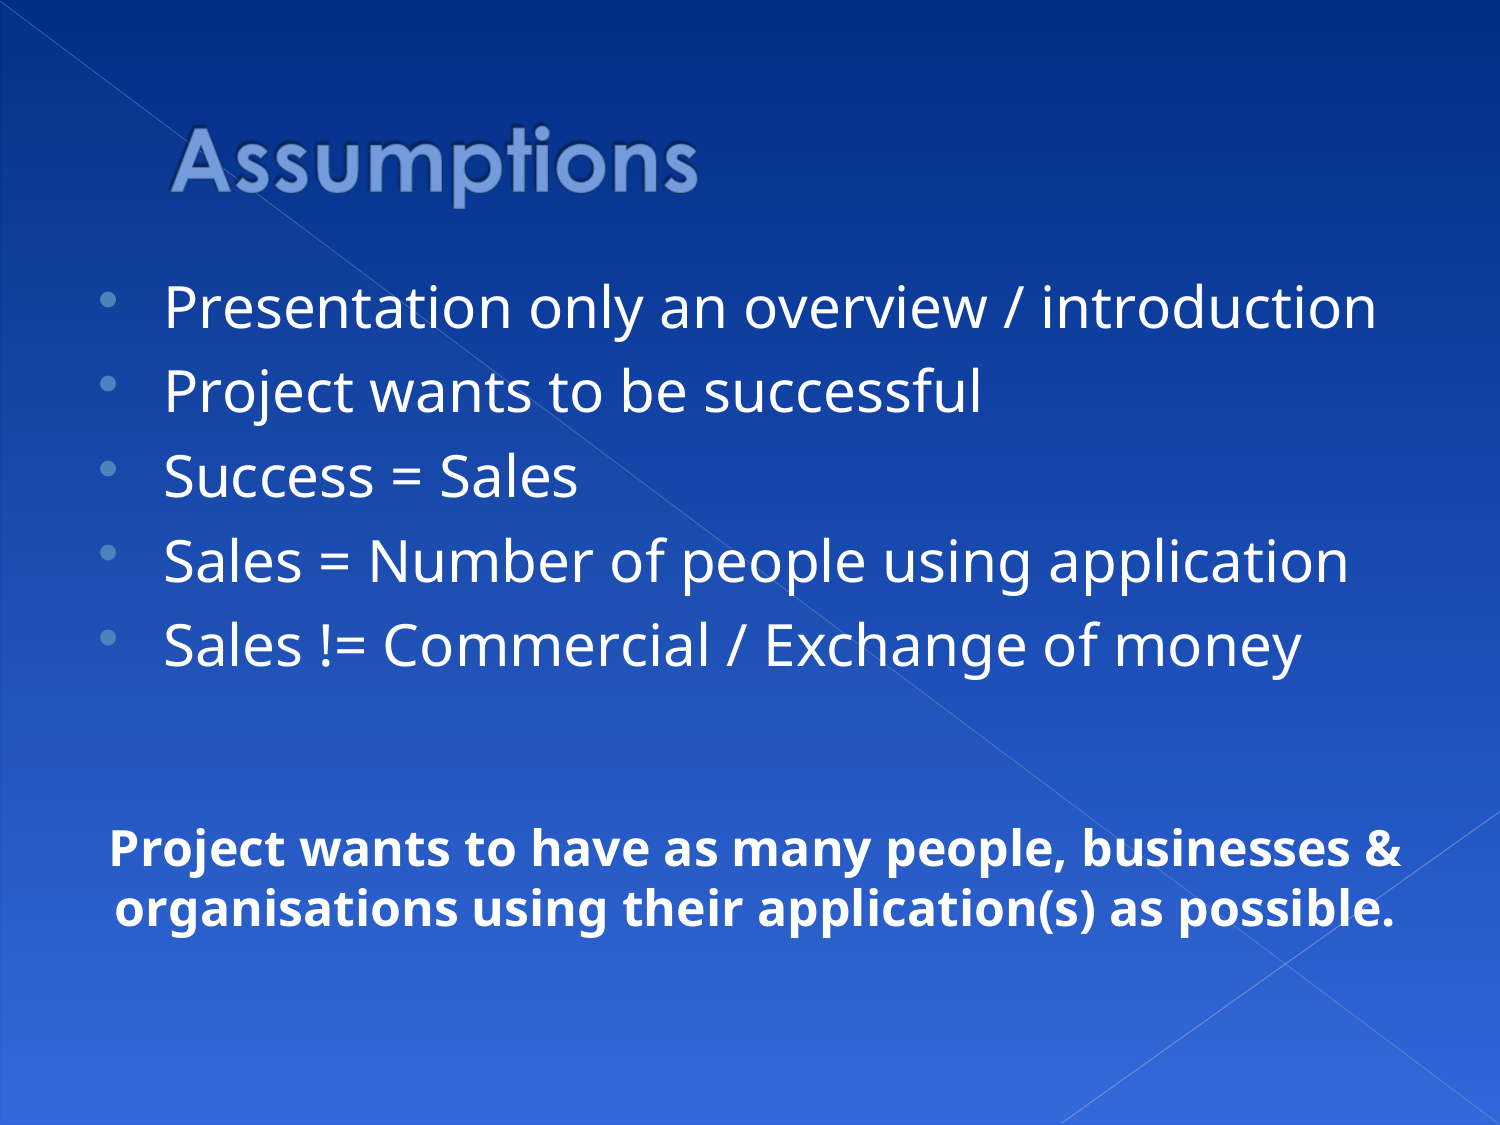

# Presentation only an overview / introduction
Project wants to be successful
Success = Sales
Sales = Number of people using application
Sales != Commercial / Exchange of money
Project wants to have as many people, businesses & organisations using their application(s) as possible.